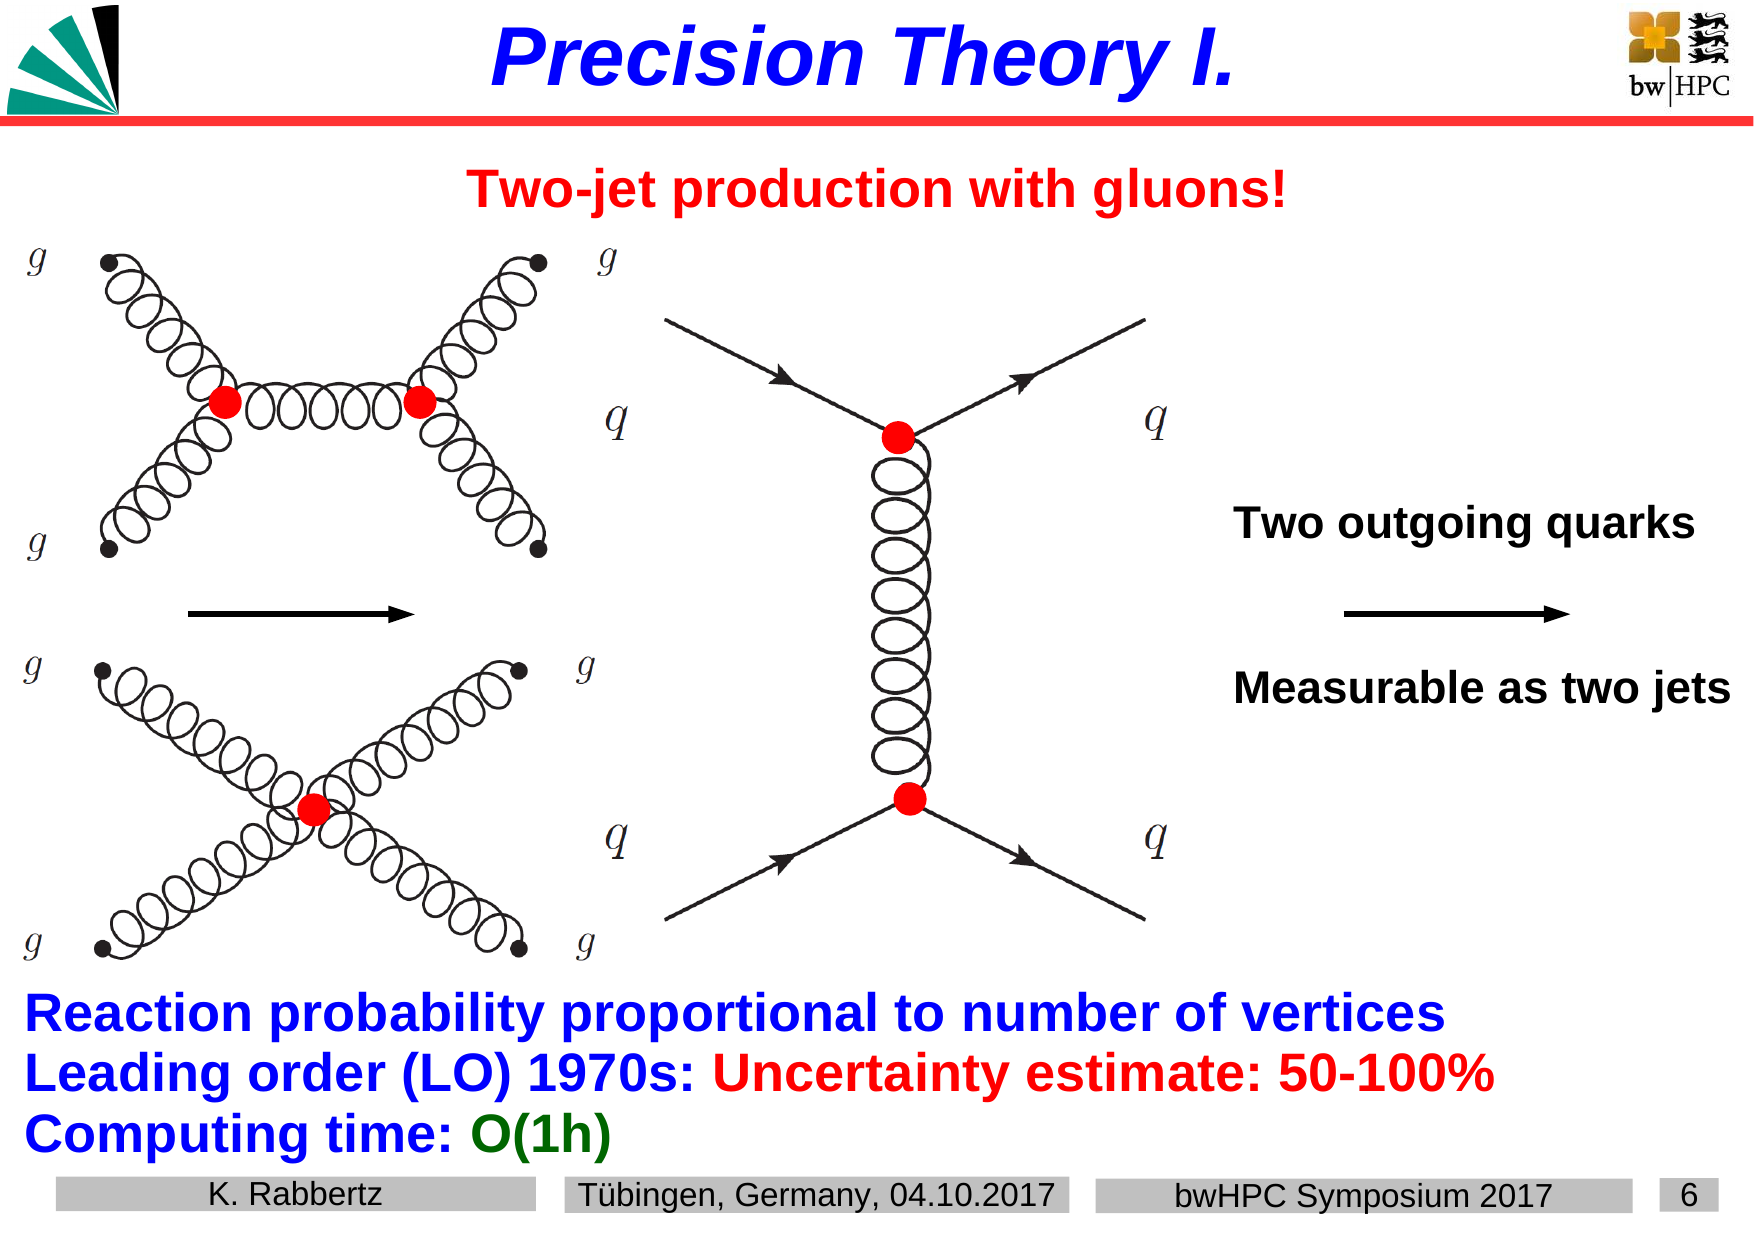

# Precision Theory I.
Two-jet production with gluons!
Two incoming quarks
Two outgoing quarks
Measurable as two jets
Reaction probability proportional to number of vertices
Leading order (LO) 1970s: Uncertainty estimate: 50-100%
Computing time: O(1h)